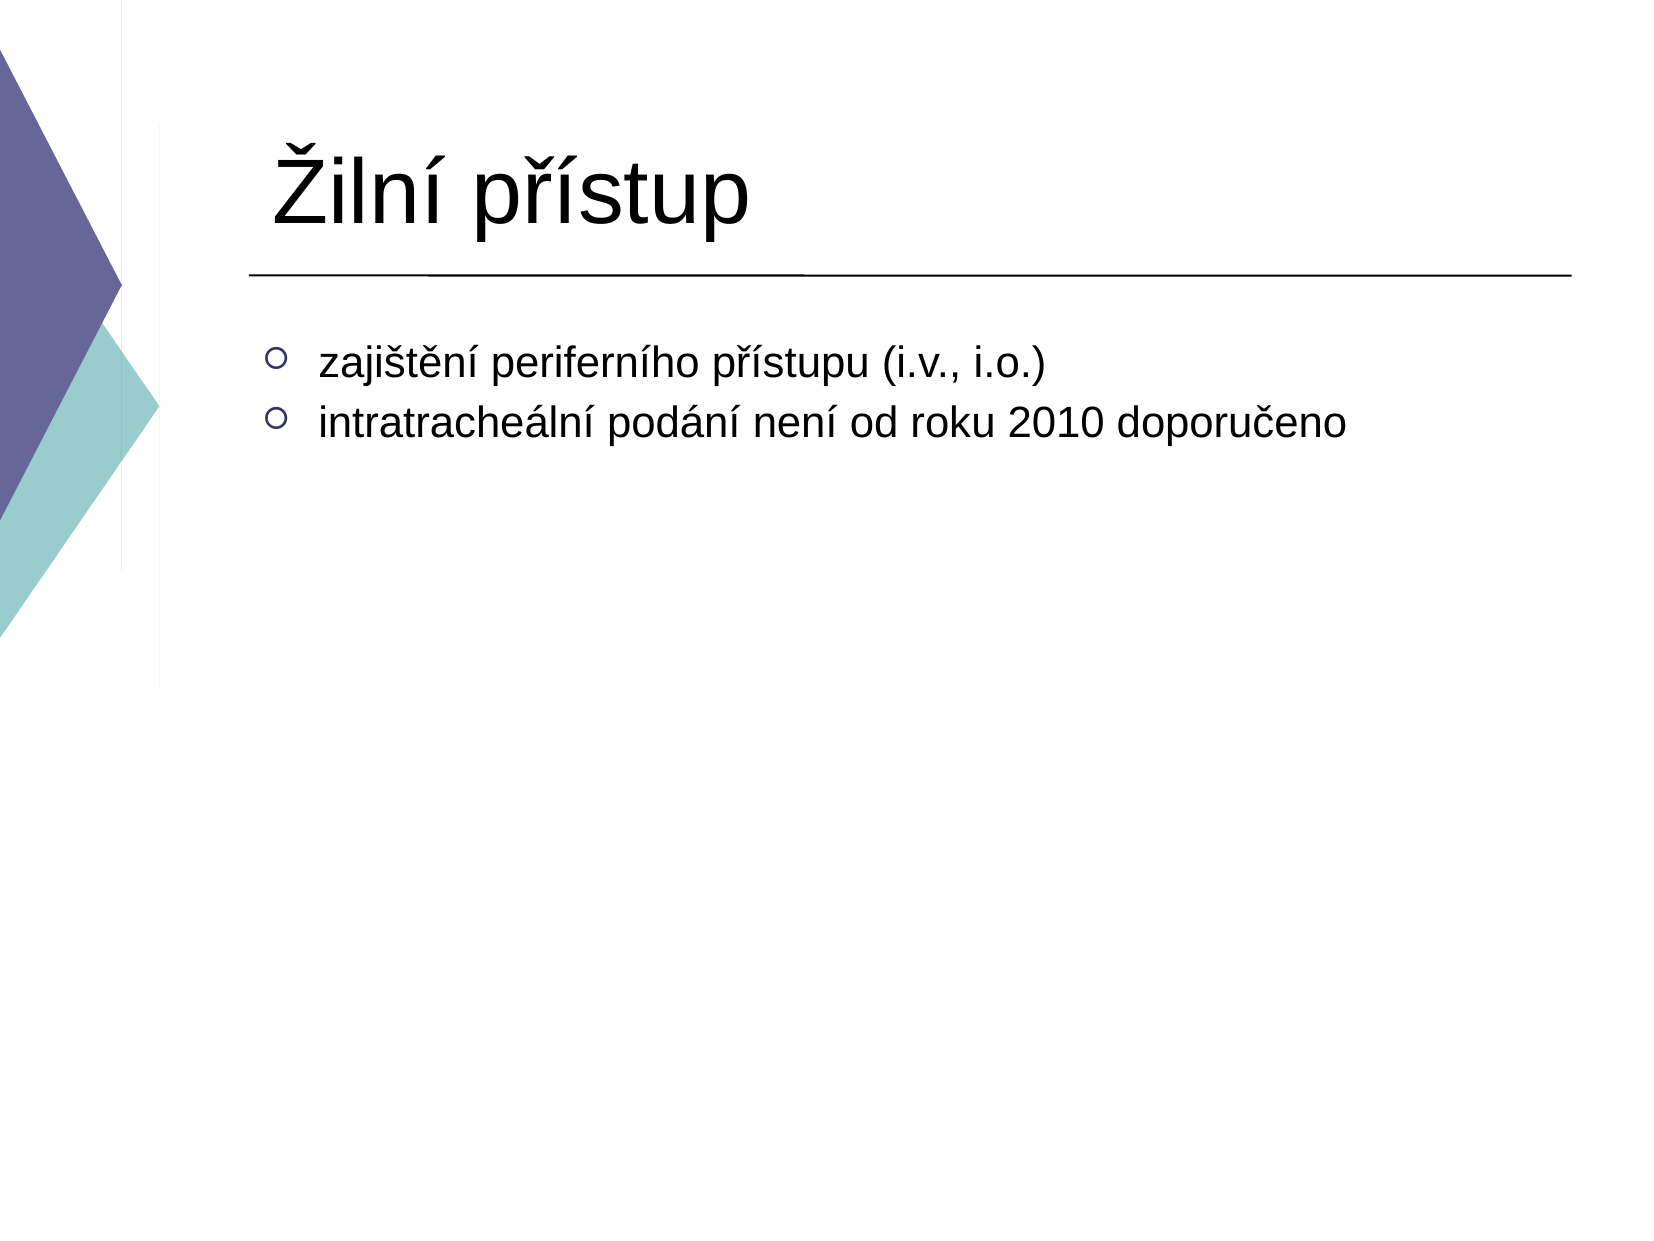

# Žilní přístup
zajištění periferního přístupu (i.v., i.o.)
intratracheální podání není od roku 2010 doporučeno